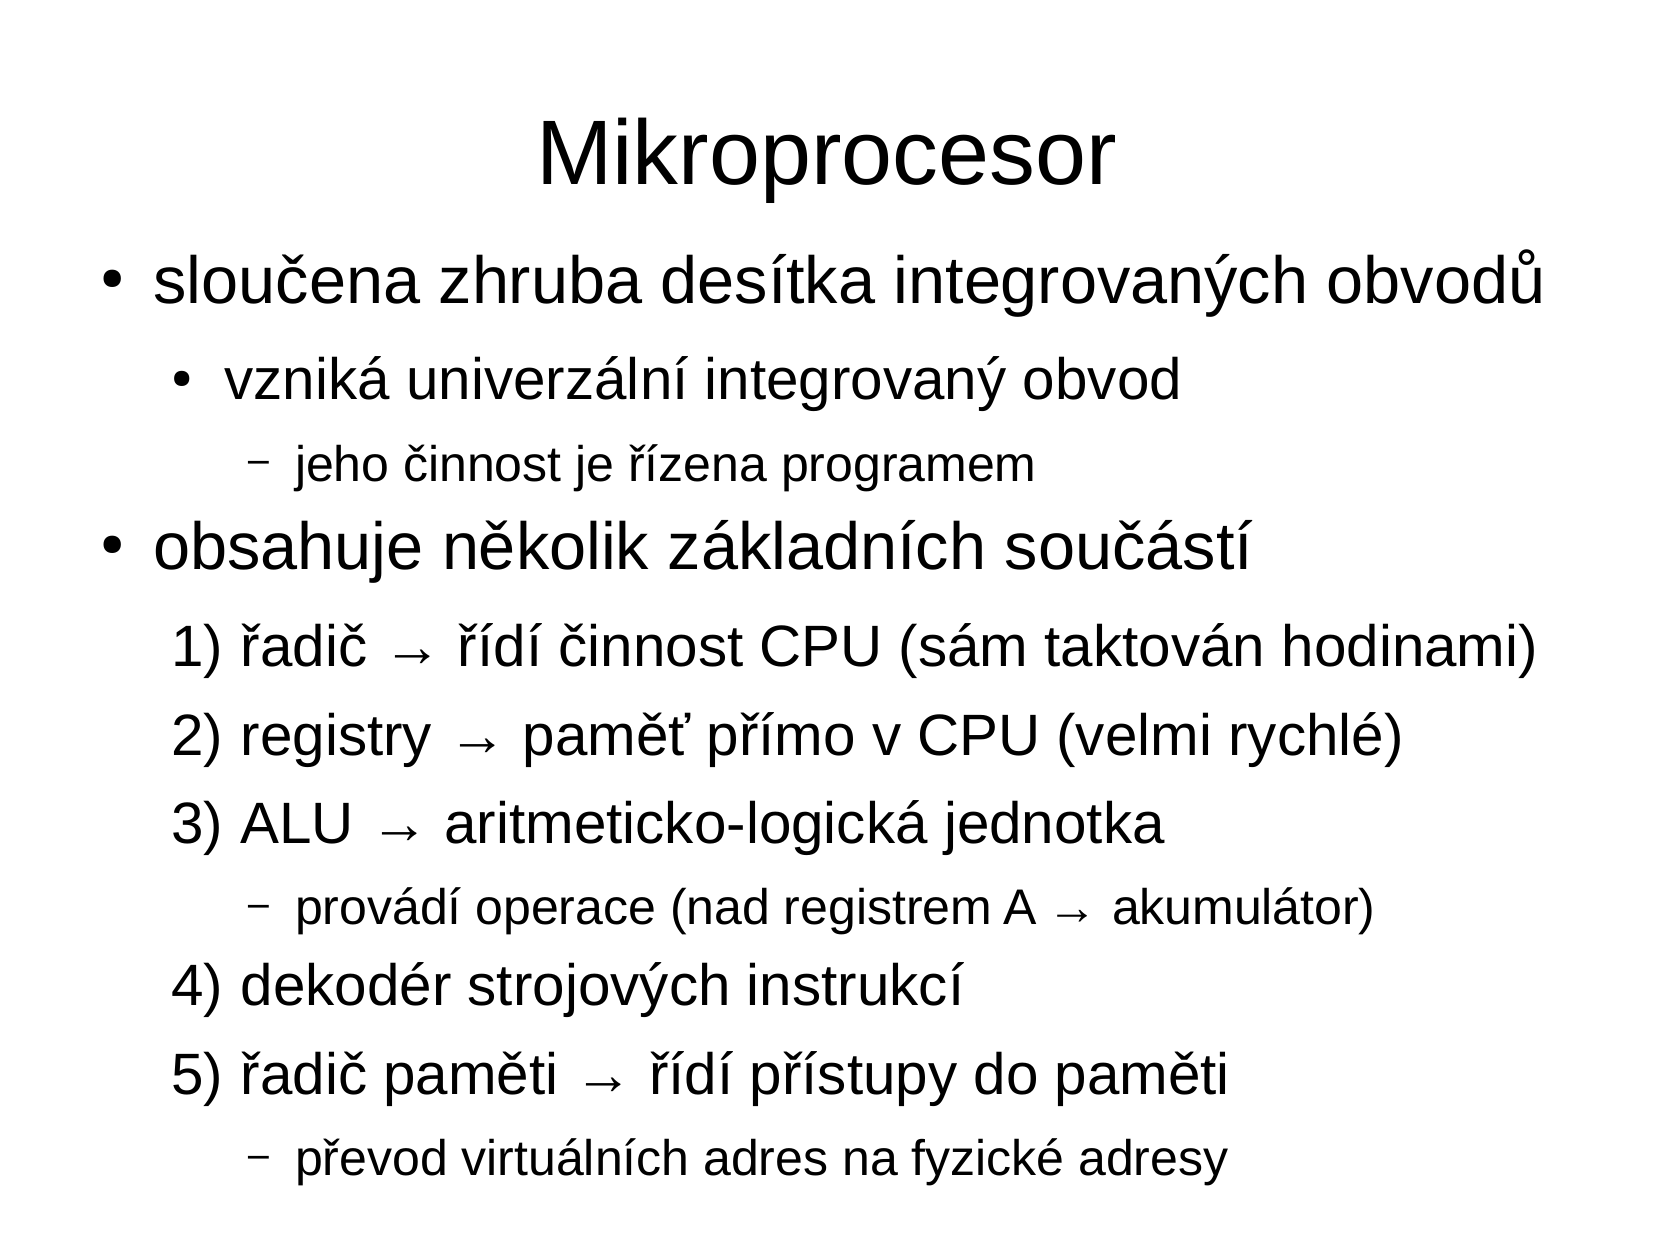

# Mikroprocesor
sloučena zhruba desítka integrovaných obvodů
vzniká univerzální integrovaný obvod
jeho činnost je řízena programem
obsahuje několik základních součástí
 řadič → řídí činnost CPU (sám taktován hodinami)
 registry → paměť přímo v CPU (velmi rychlé)
 ALU → aritmeticko-logická jednotka
provádí operace (nad registrem A → akumulátor)
 dekodér strojových instrukcí
 řadič paměti → řídí přístupy do paměti
převod virtuálních adres na fyzické adresy